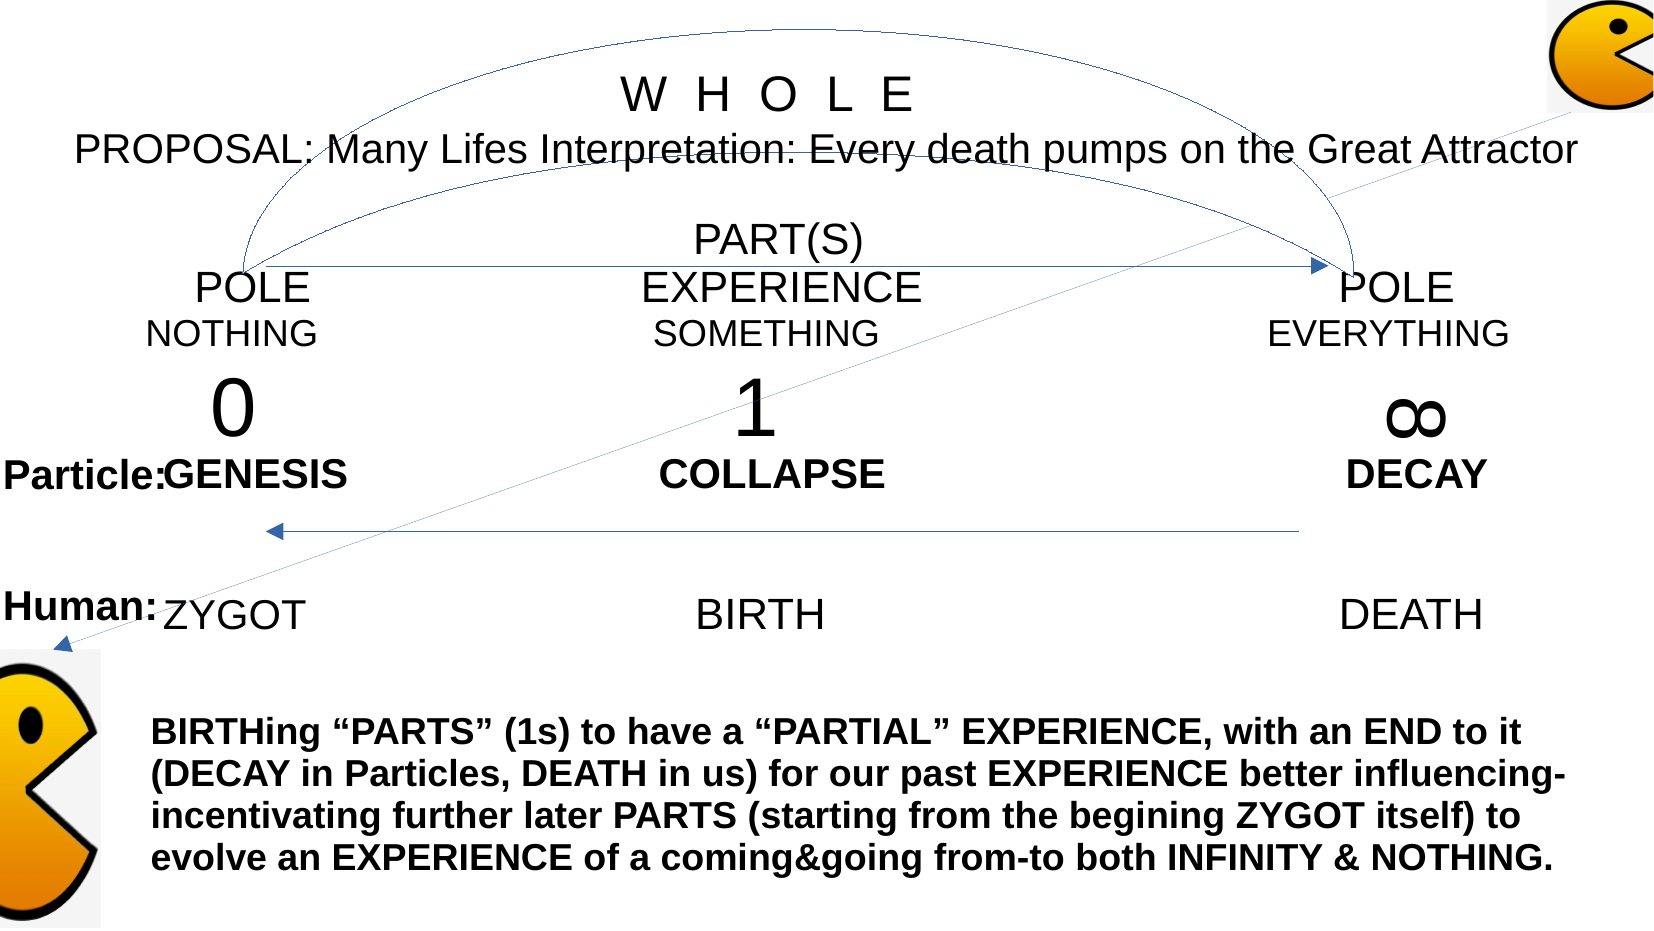

W H O L E
PROPOSAL: Many Lifes Interpretation: Every death pumps on the Great Attractor
 PART(S)
 POLE EXPERIENCE POLE
NOTHING SOMETHING EVERYTHING
8
 0 1
GENESIS COLLAPSE DECAY
ZYGOT BIRTH DEATH
Particle:
Human:
BIRTHing “PARTS” (1s) to have a “PARTIAL” EXPERIENCE, with an END to it (DECAY in Particles, DEATH in us) for our past EXPERIENCE better influencing-incentivating further later PARTS (starting from the begining ZYGOT itself) to evolve an EXPERIENCE of a coming&going from-to both INFINITY & NOTHING.